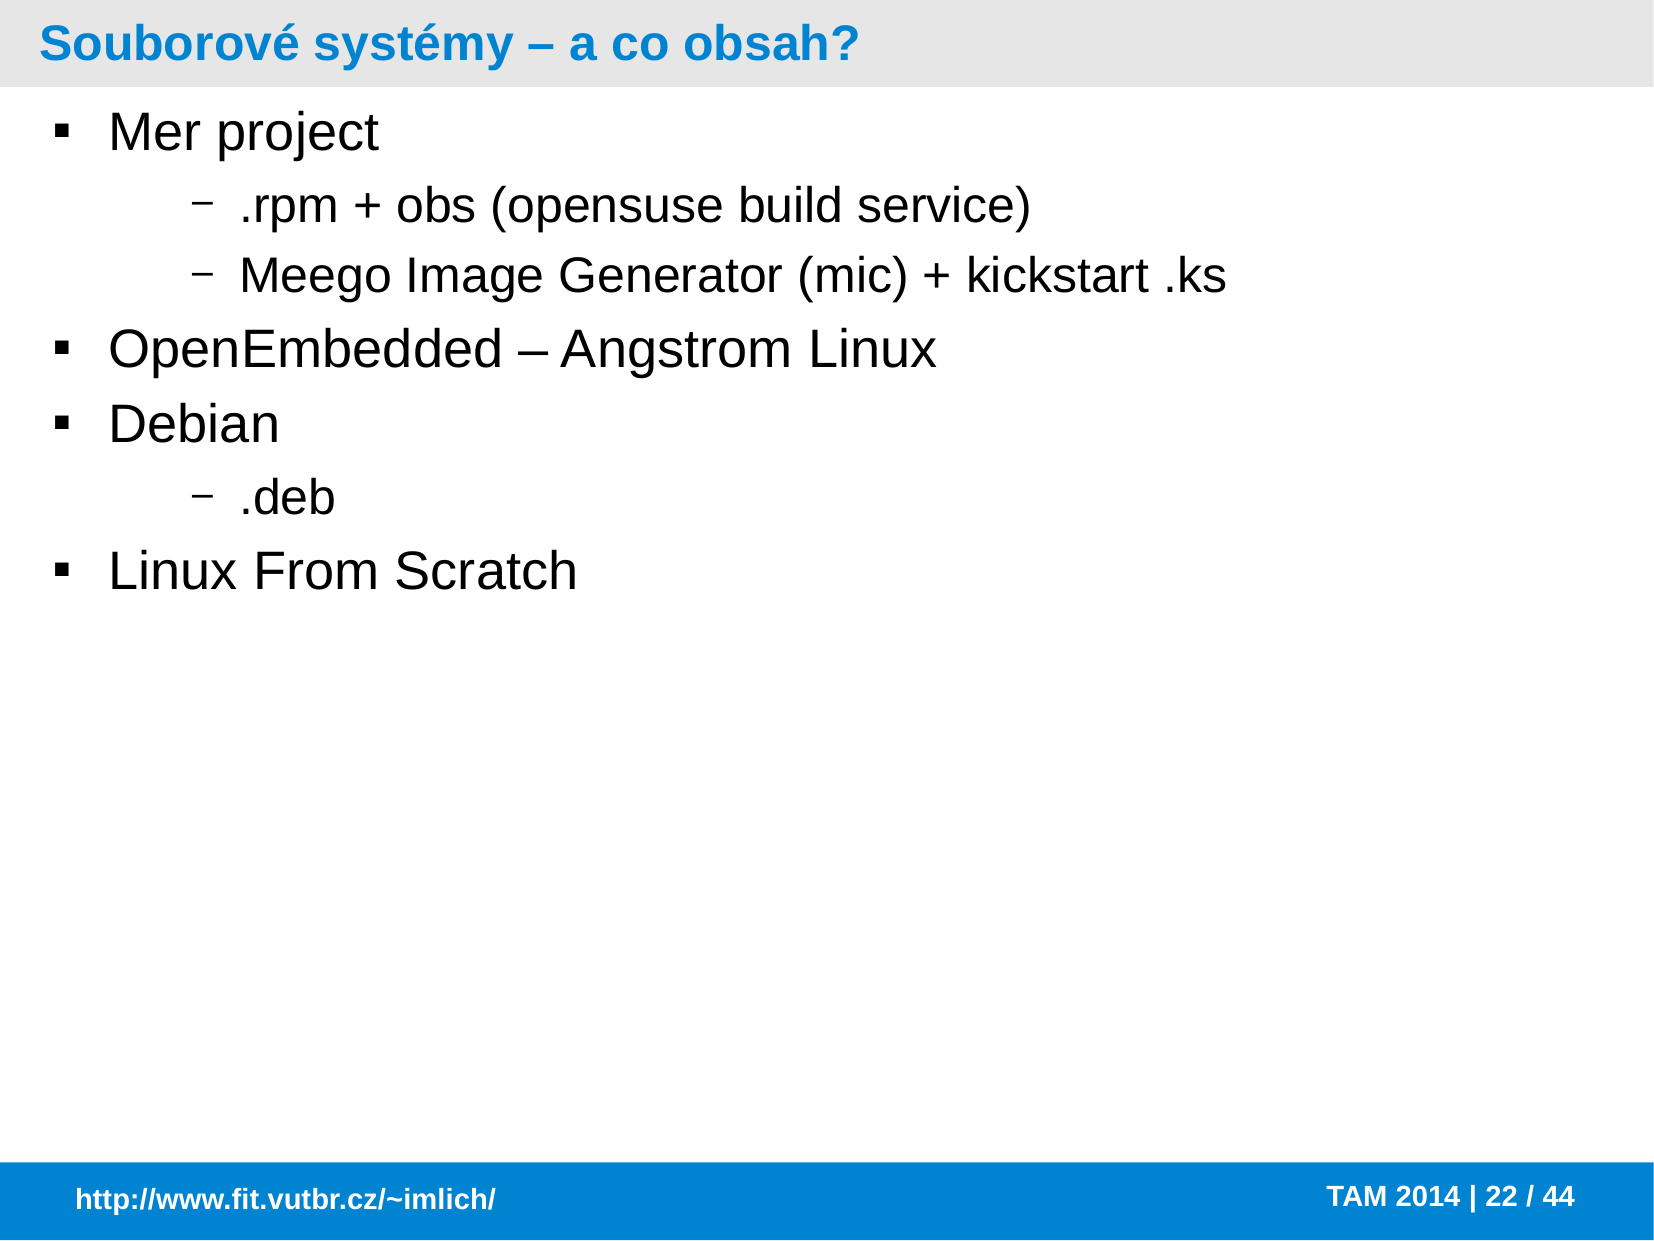

# Souborové systémy – a co obsah?
Mer project
.rpm + obs (opensuse build service)
Meego Image Generator (mic) + kickstart .ks
OpenEmbedded – Angstrom Linux
Debian
.deb
Linux From Scratch